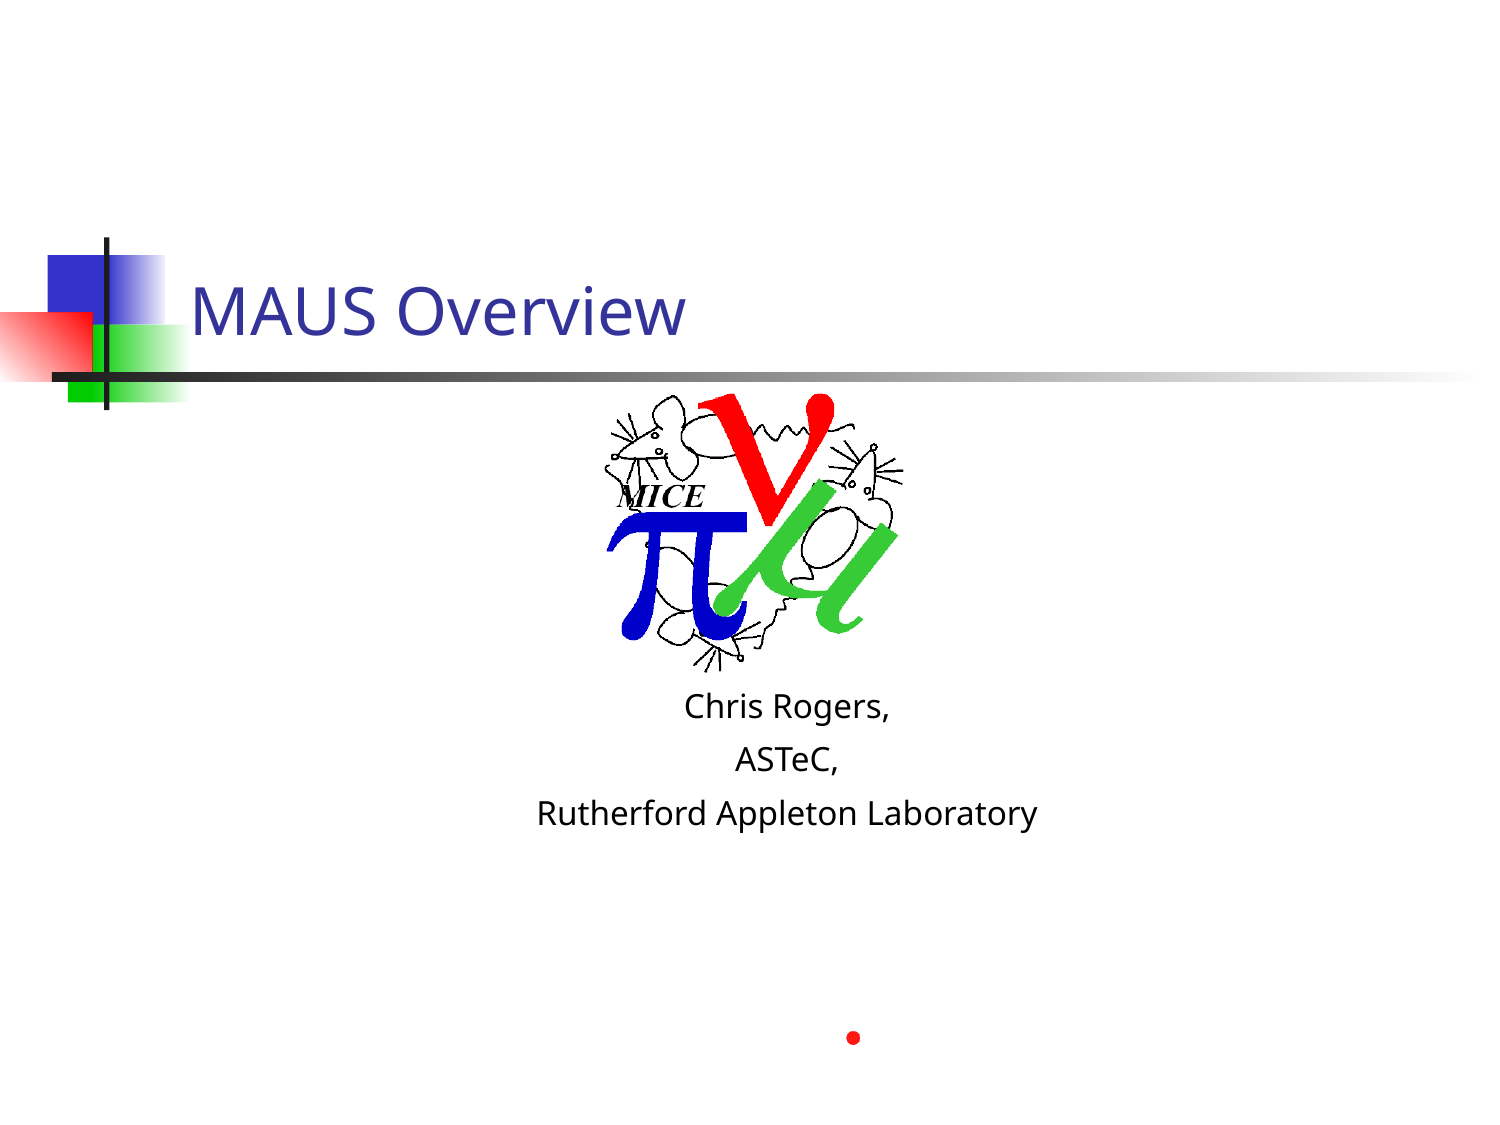

# MAUS Overview
Chris Rogers,
ASTeC,
Rutherford Appleton Laboratory